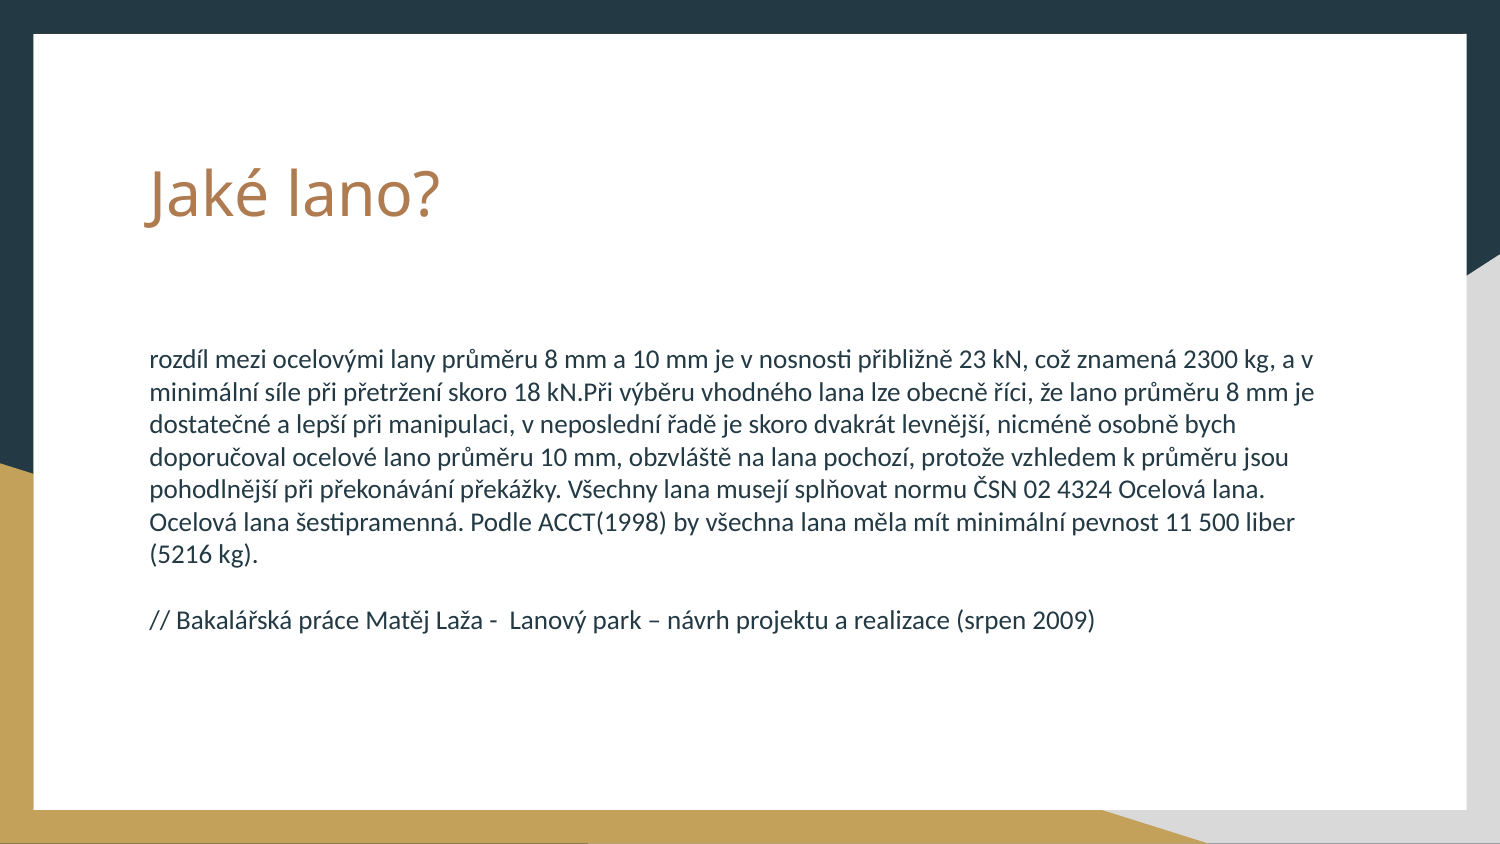

# Jaké lano?
rozdíl mezi ocelovými lany průměru 8 mm a 10 mm je v nosnosti přibližně 23 kN, což znamená 2300 kg, a v minimální síle při přetržení skoro 18 kN.Při výběru vhodného lana lze obecně říci, že lano průměru 8 mm je dostatečné a lepší při manipulaci, v neposlední řadě je skoro dvakrát levnější, nicméně osobně bych doporučoval ocelové lano průměru 10 mm, obzvláště na lana pochozí, protože vzhledem k průměru jsou pohodlnější při překonávání překážky. Všechny lana musejí splňovat normu ČSN 02 4324 Ocelová lana. Ocelová lana šestipramenná. Podle ACCT(1998) by všechna lana měla mít minimální pevnost 11 500 liber (5216 kg).
// Bakalářská práce Matěj Laža - Lanový park – návrh projektu a realizace (srpen 2009)